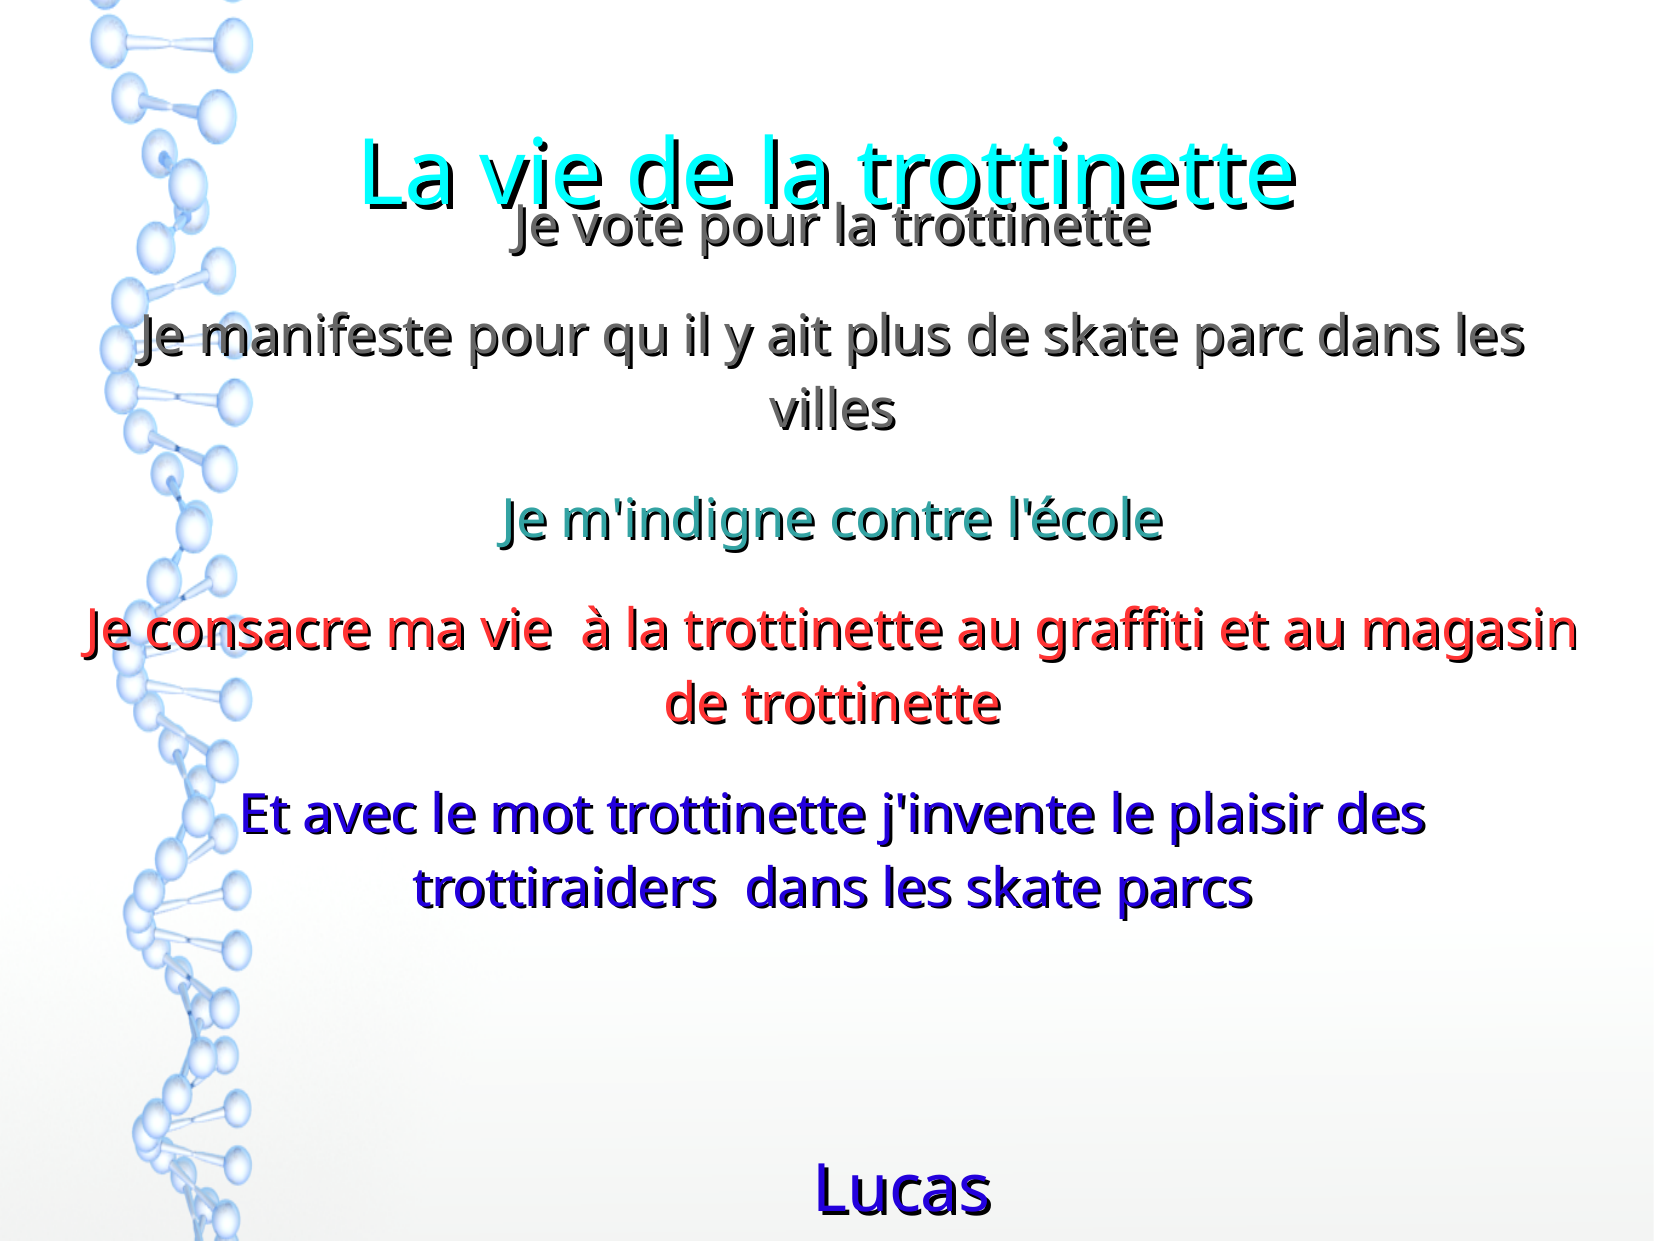

Je vote pour la trottinette
Je manifeste pour qu il y ait plus de skate parc dans les villes
Je m'indigne contre l'école
Je consacre ma vie à la trottinette au graffiti et au magasin de trottinette
Et avec le mot trottinette j'invente le plaisir des trottiraiders dans les skate parcs
 Lucas
# La vie de la trottinette